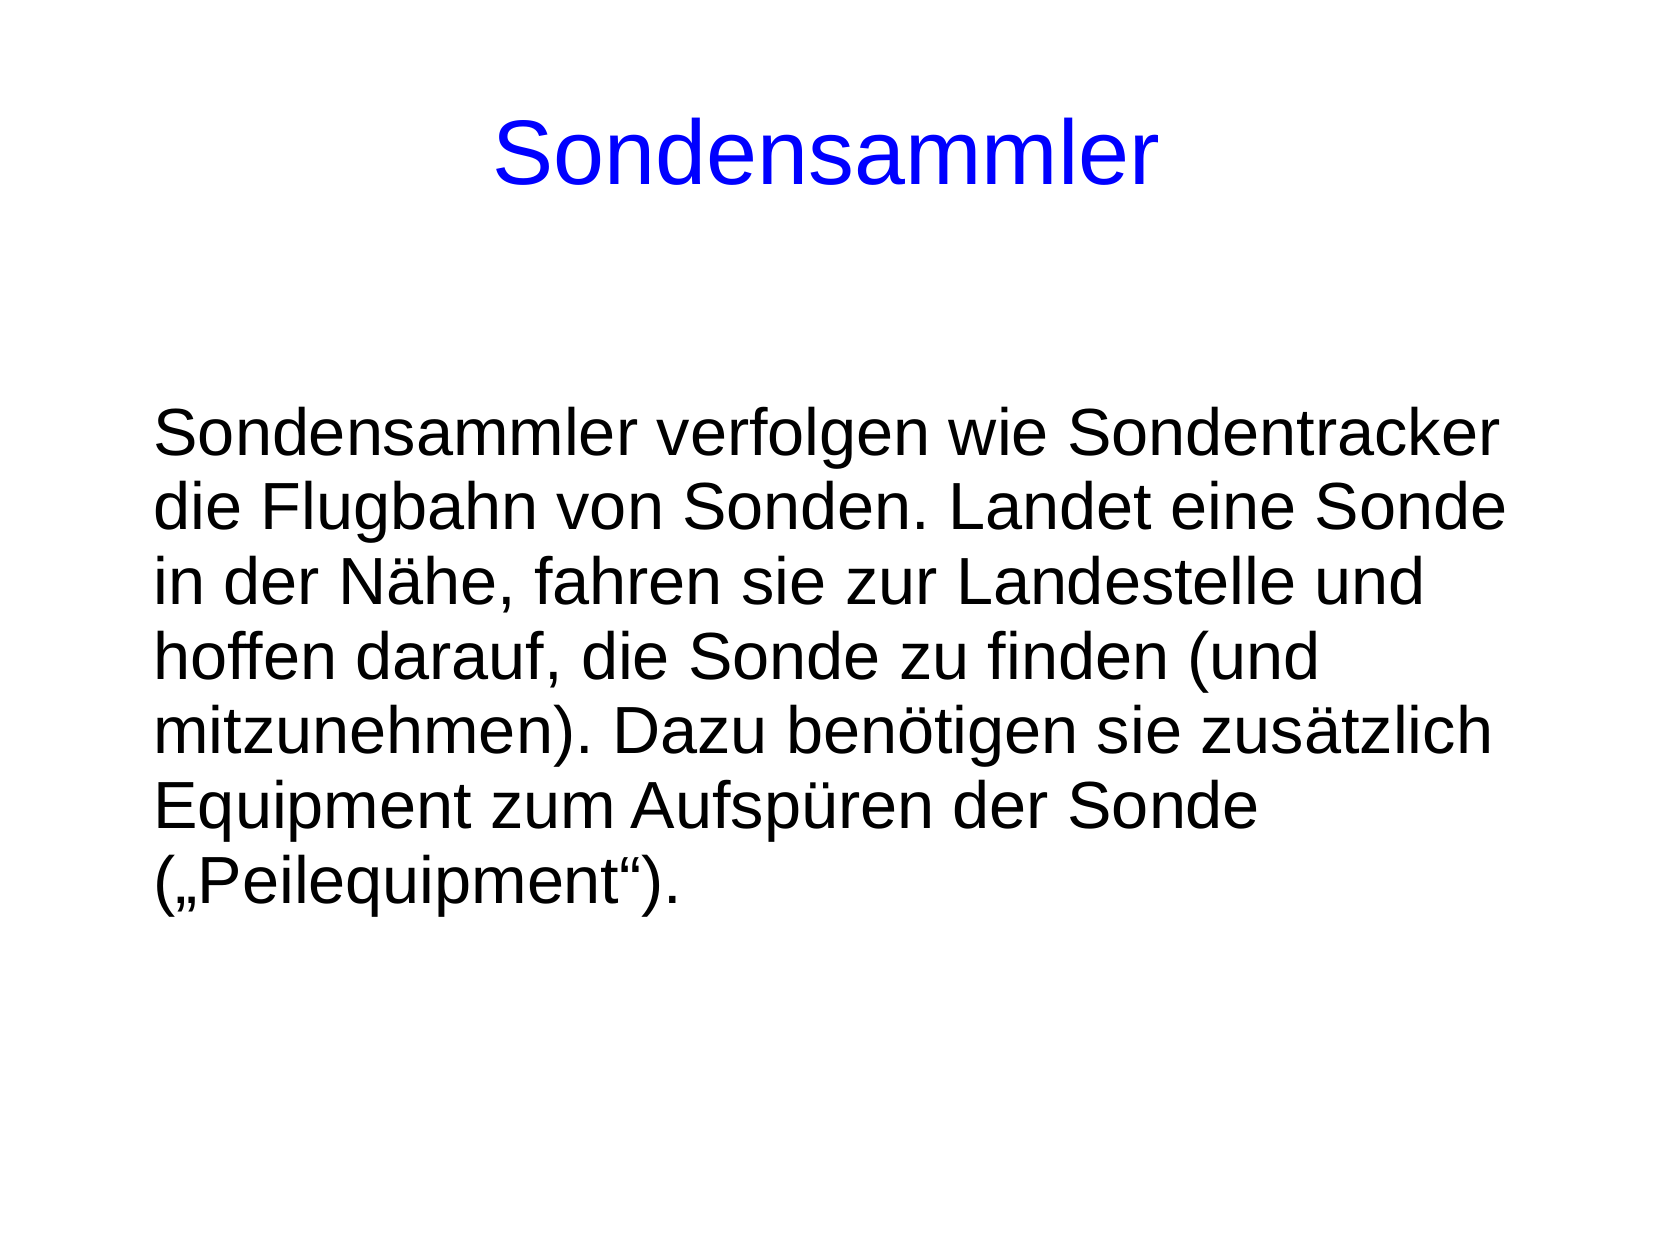

# Sondensammler
Sondensammler verfolgen wie Sondentracker die Flugbahn von Sonden. Landet eine Sonde in der Nähe, fahren sie zur Landestelle und hoffen darauf, die Sonde zu finden (und mitzunehmen). Dazu benötigen sie zusätzlich Equipment zum Aufspüren der Sonde („Peilequipment“).